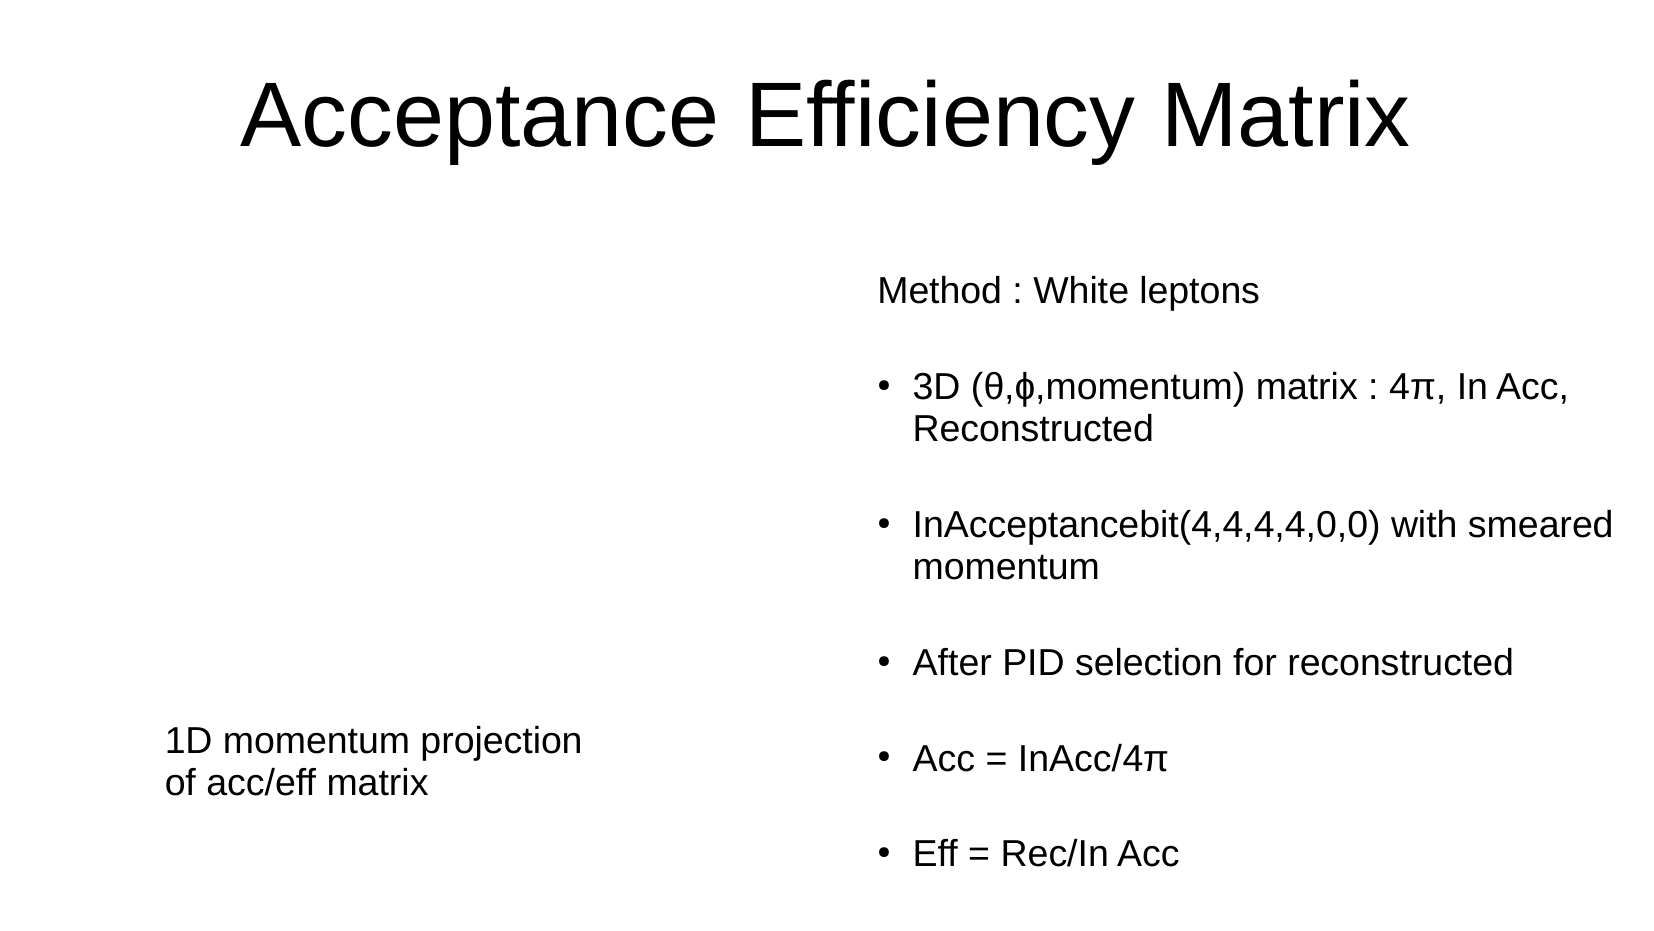

# Acceptance Efficiency Matrix
Method : White leptons
3D (θ,ɸ,momentum) matrix : 4π, In Acc, Reconstructed
InAcceptancebit(4,4,4,4,0,0) with smeared momentum
After PID selection for reconstructed
Acc = InAcc/4π
Eff = Rec/In Acc
1D momentum projection of acc/eff matrix